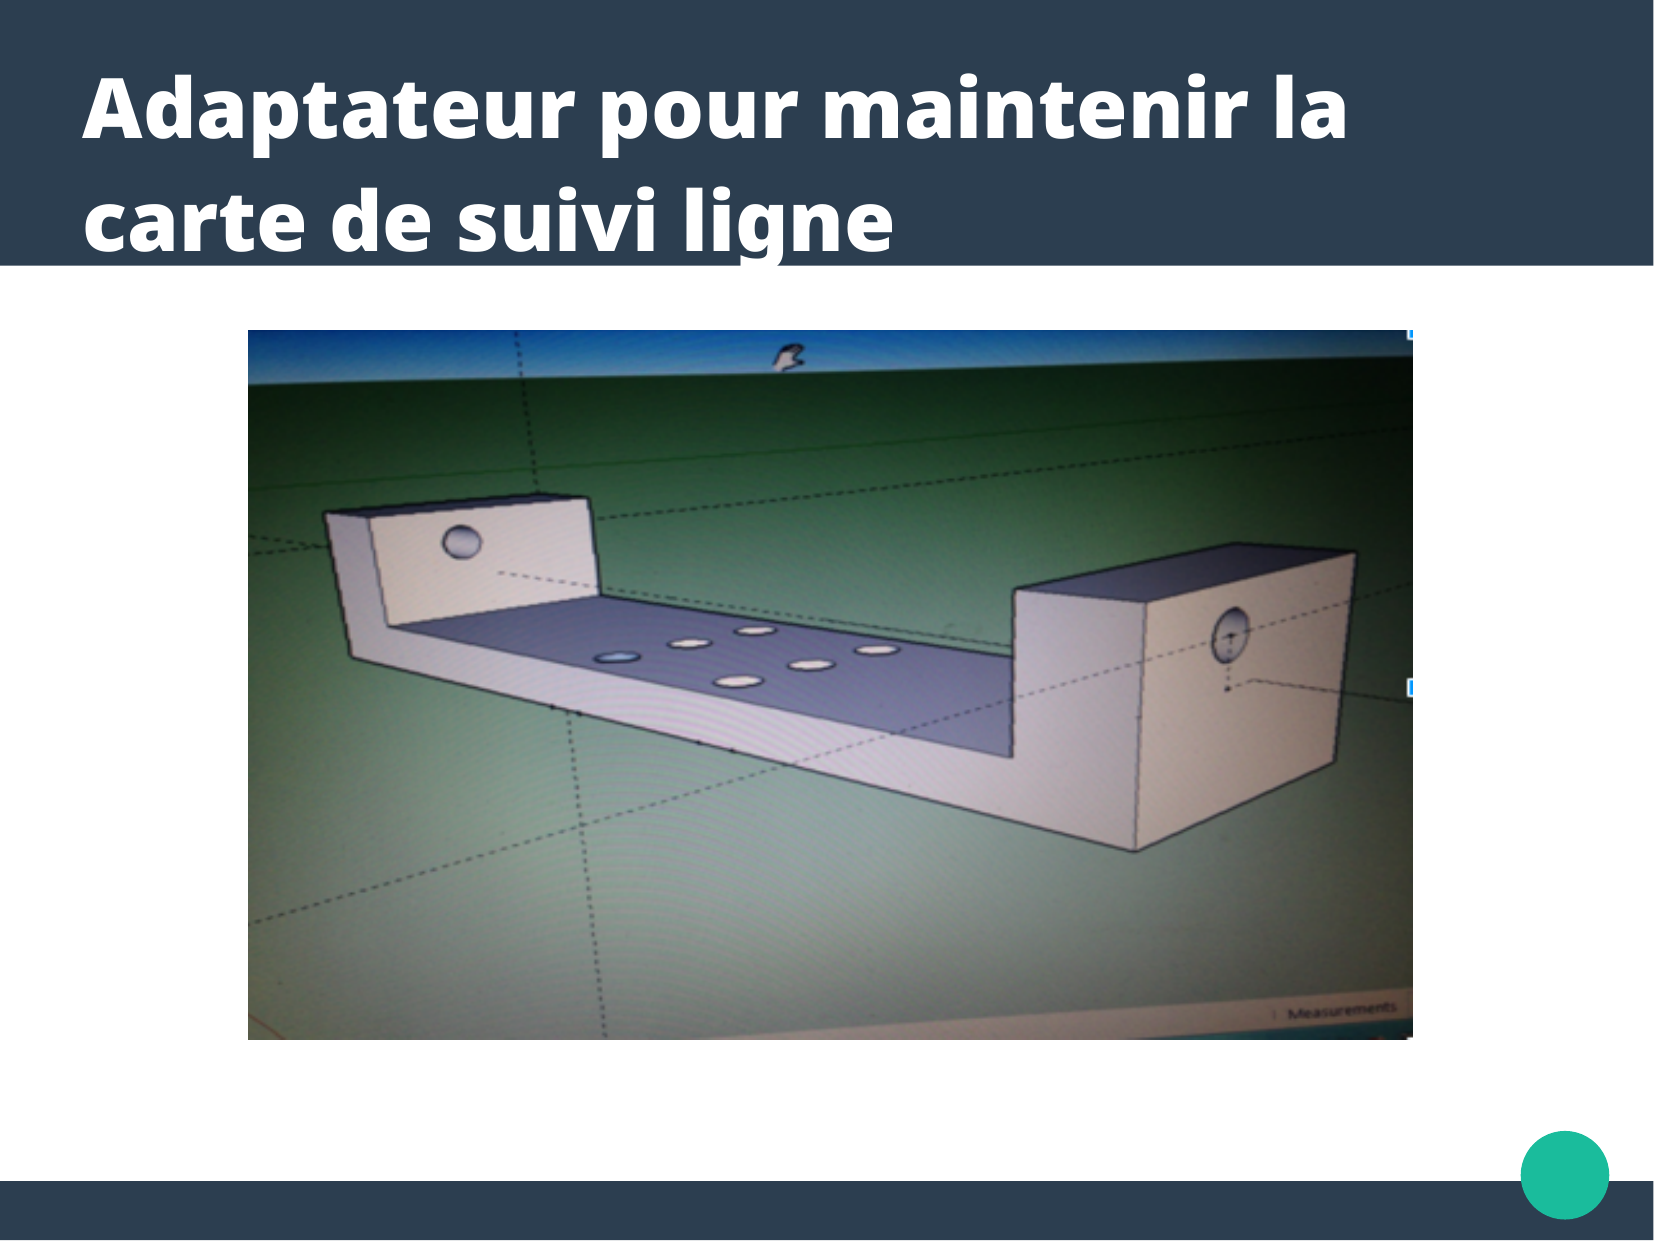

# Adaptateur pour maintenir la carte de suivi ligne